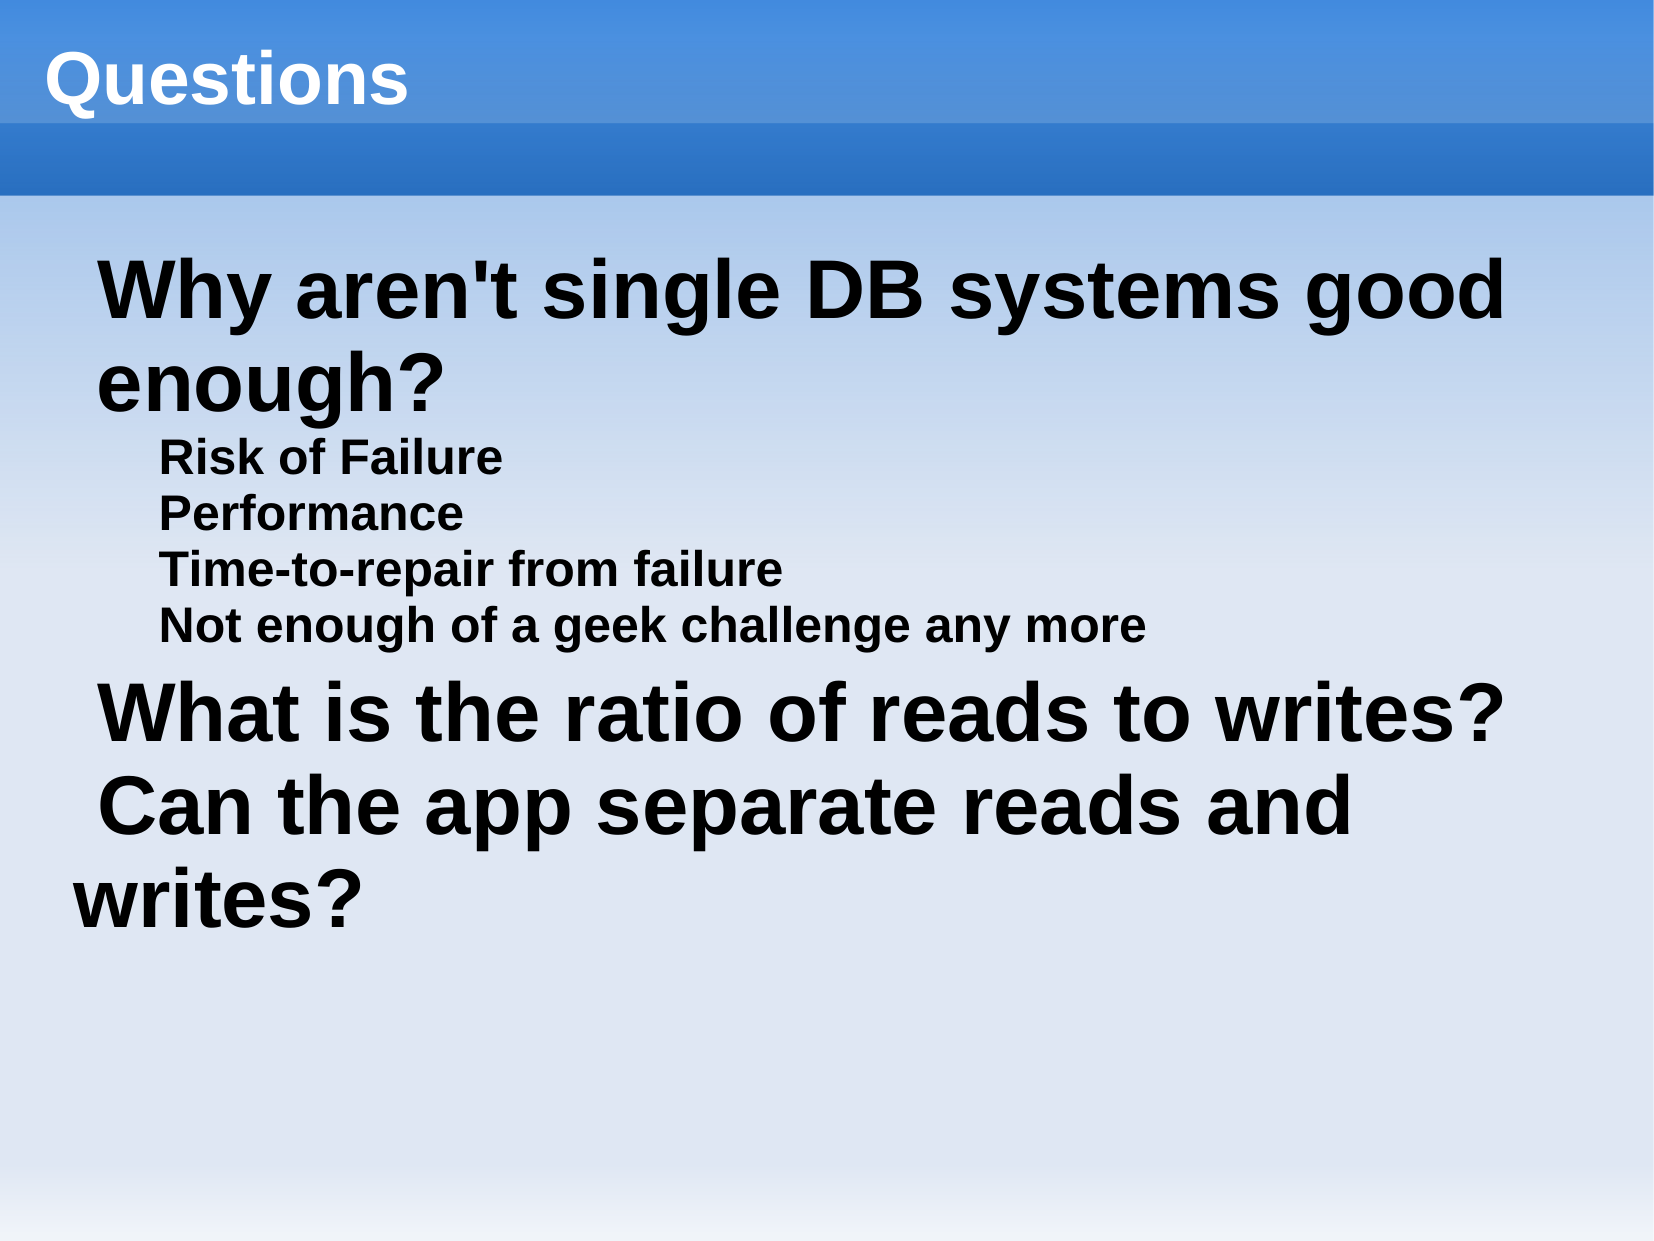

Questions
 Why aren't single DB systems good enough?
 Risk of Failure
 Performance
 Time-to-repair from failure
 Not enough of a geek challenge any more
 What is the ratio of reads to writes?
 Can the app separate reads and writes?